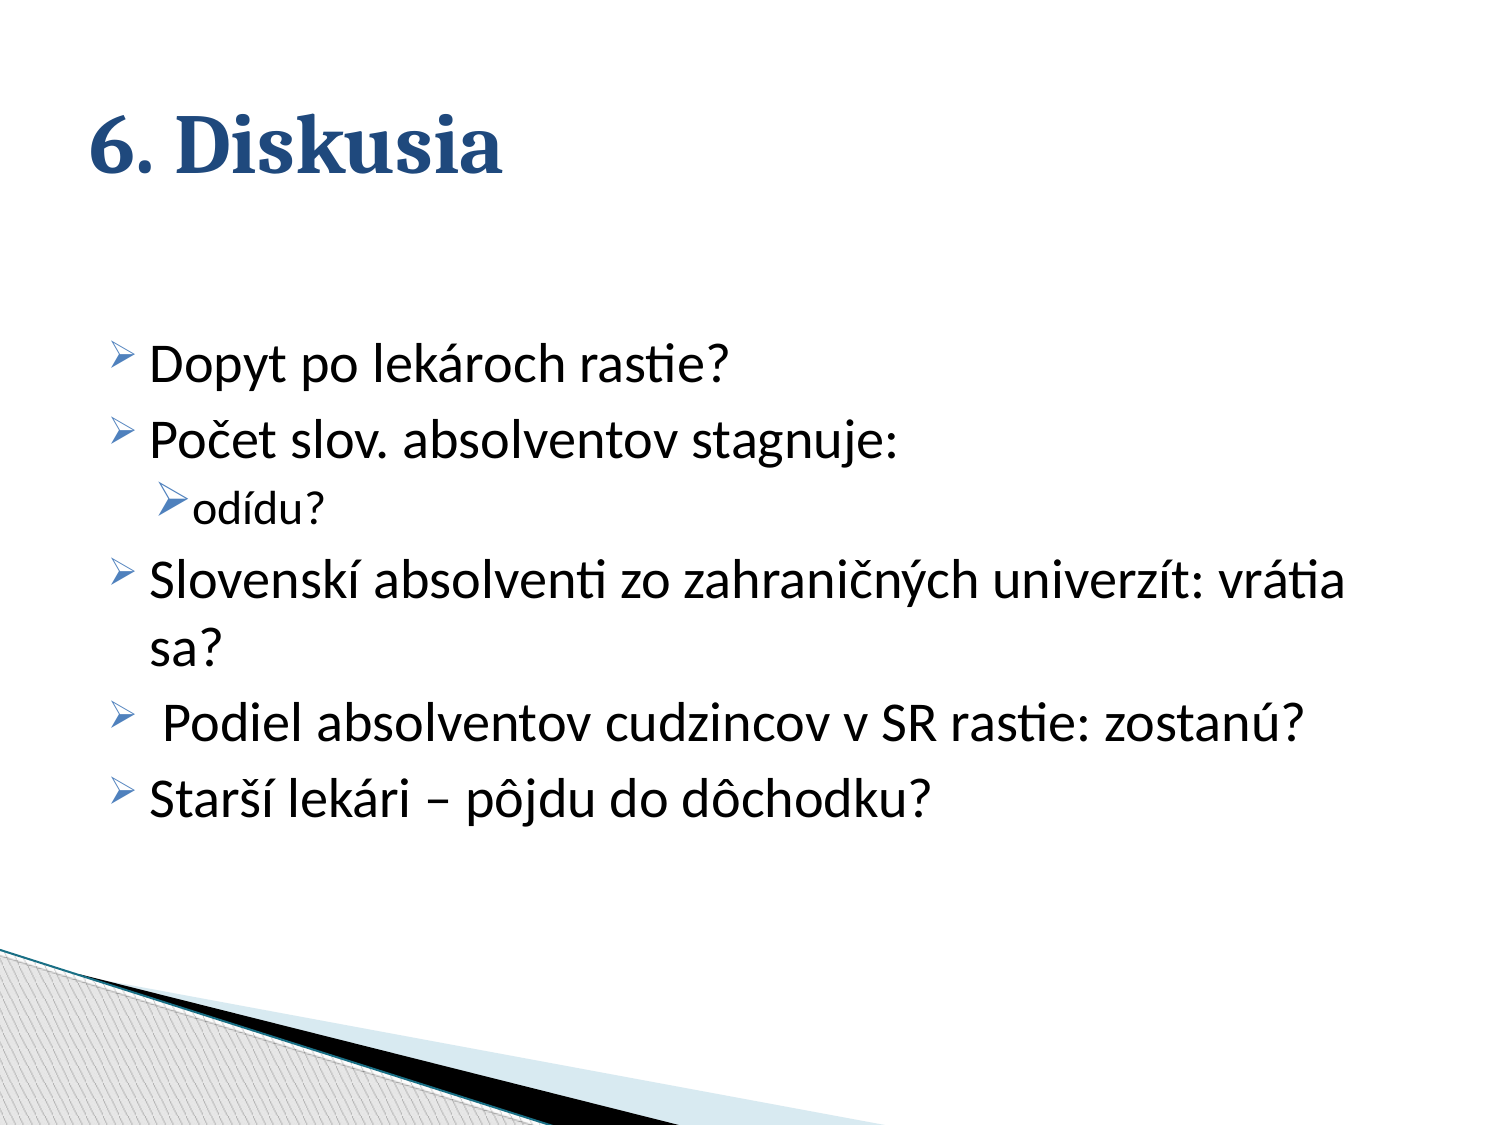

6. Diskusia
# Dopyt po lekároch rastie?
Počet slov. absolventov stagnuje:
odídu?
Slovenskí absolventi zo zahraničných univerzít: vrátia sa?
 Podiel absolventov cudzincov v SR rastie: zostanú?
Starší lekári – pôjdu do dôchodku?